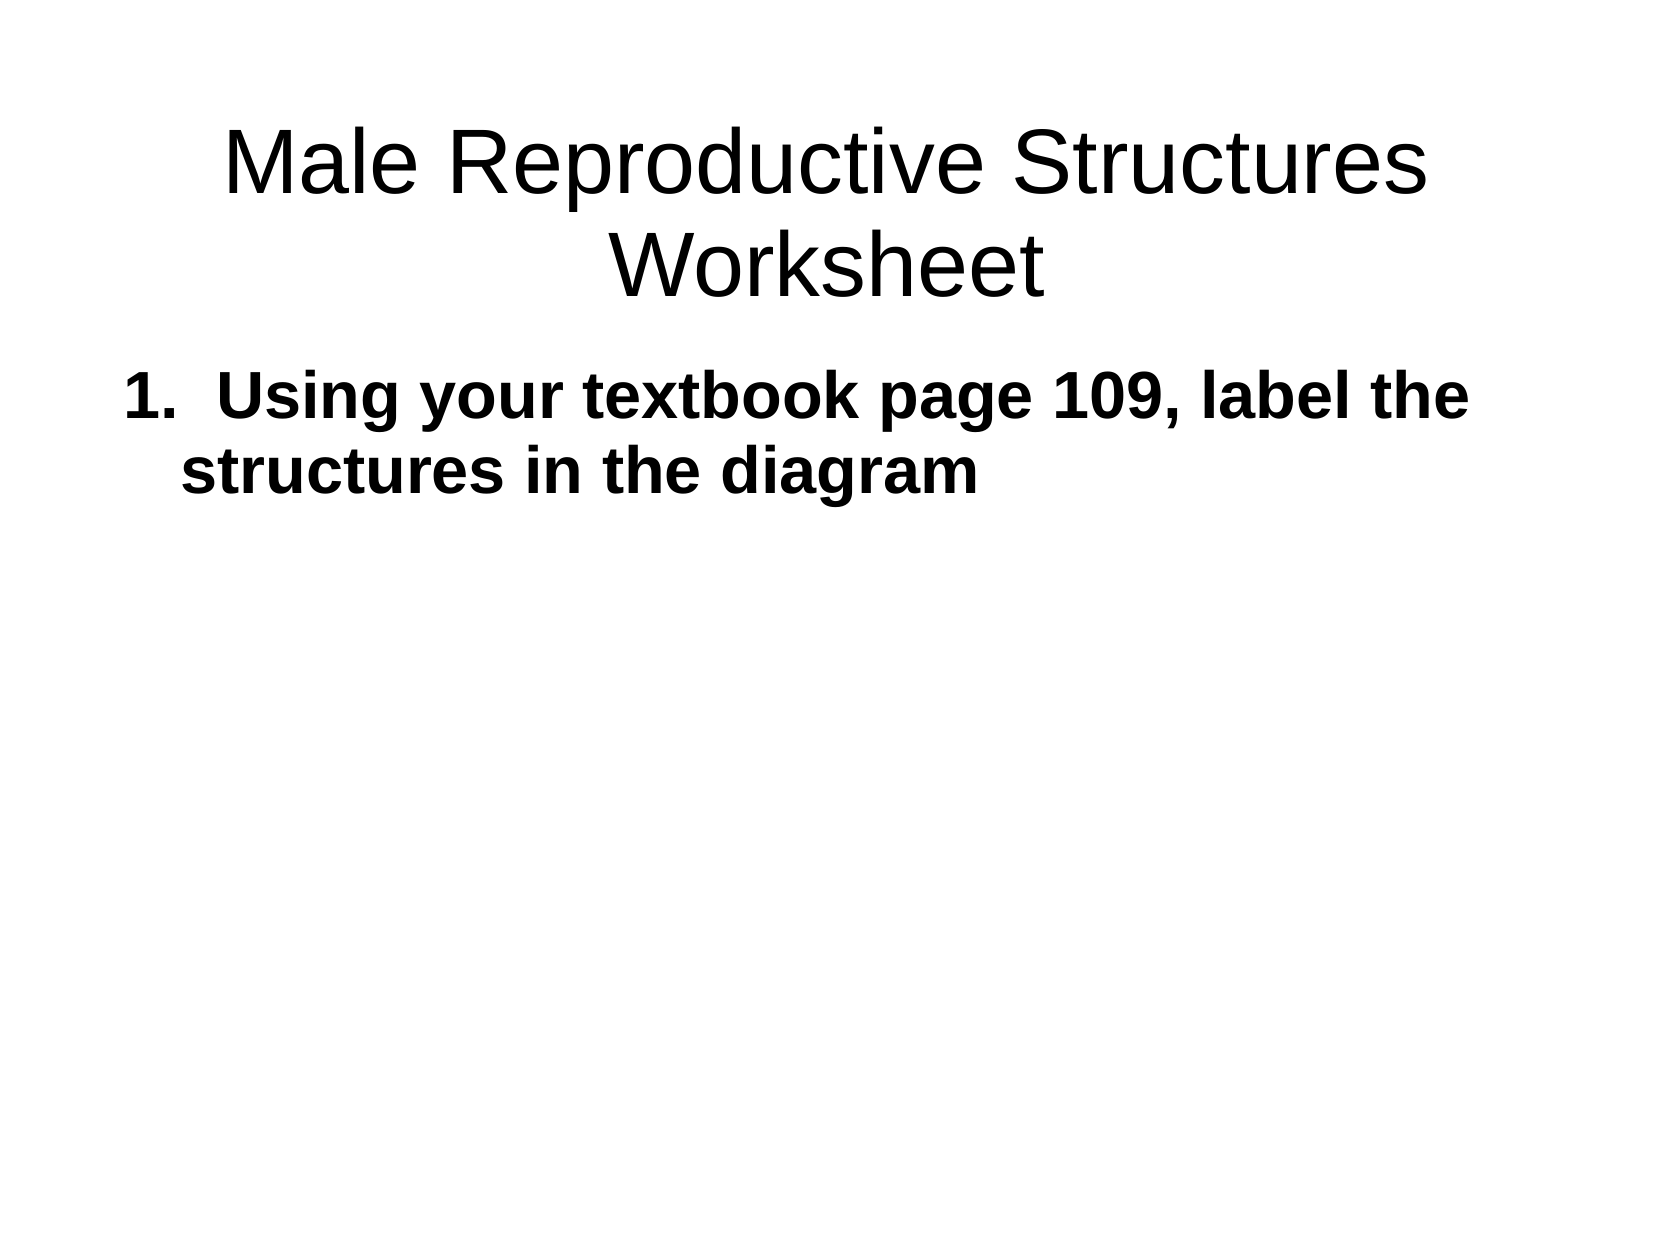

# Male Reproductive Structures Worksheet
1. Using your textbook page 109, label the structures in the diagram